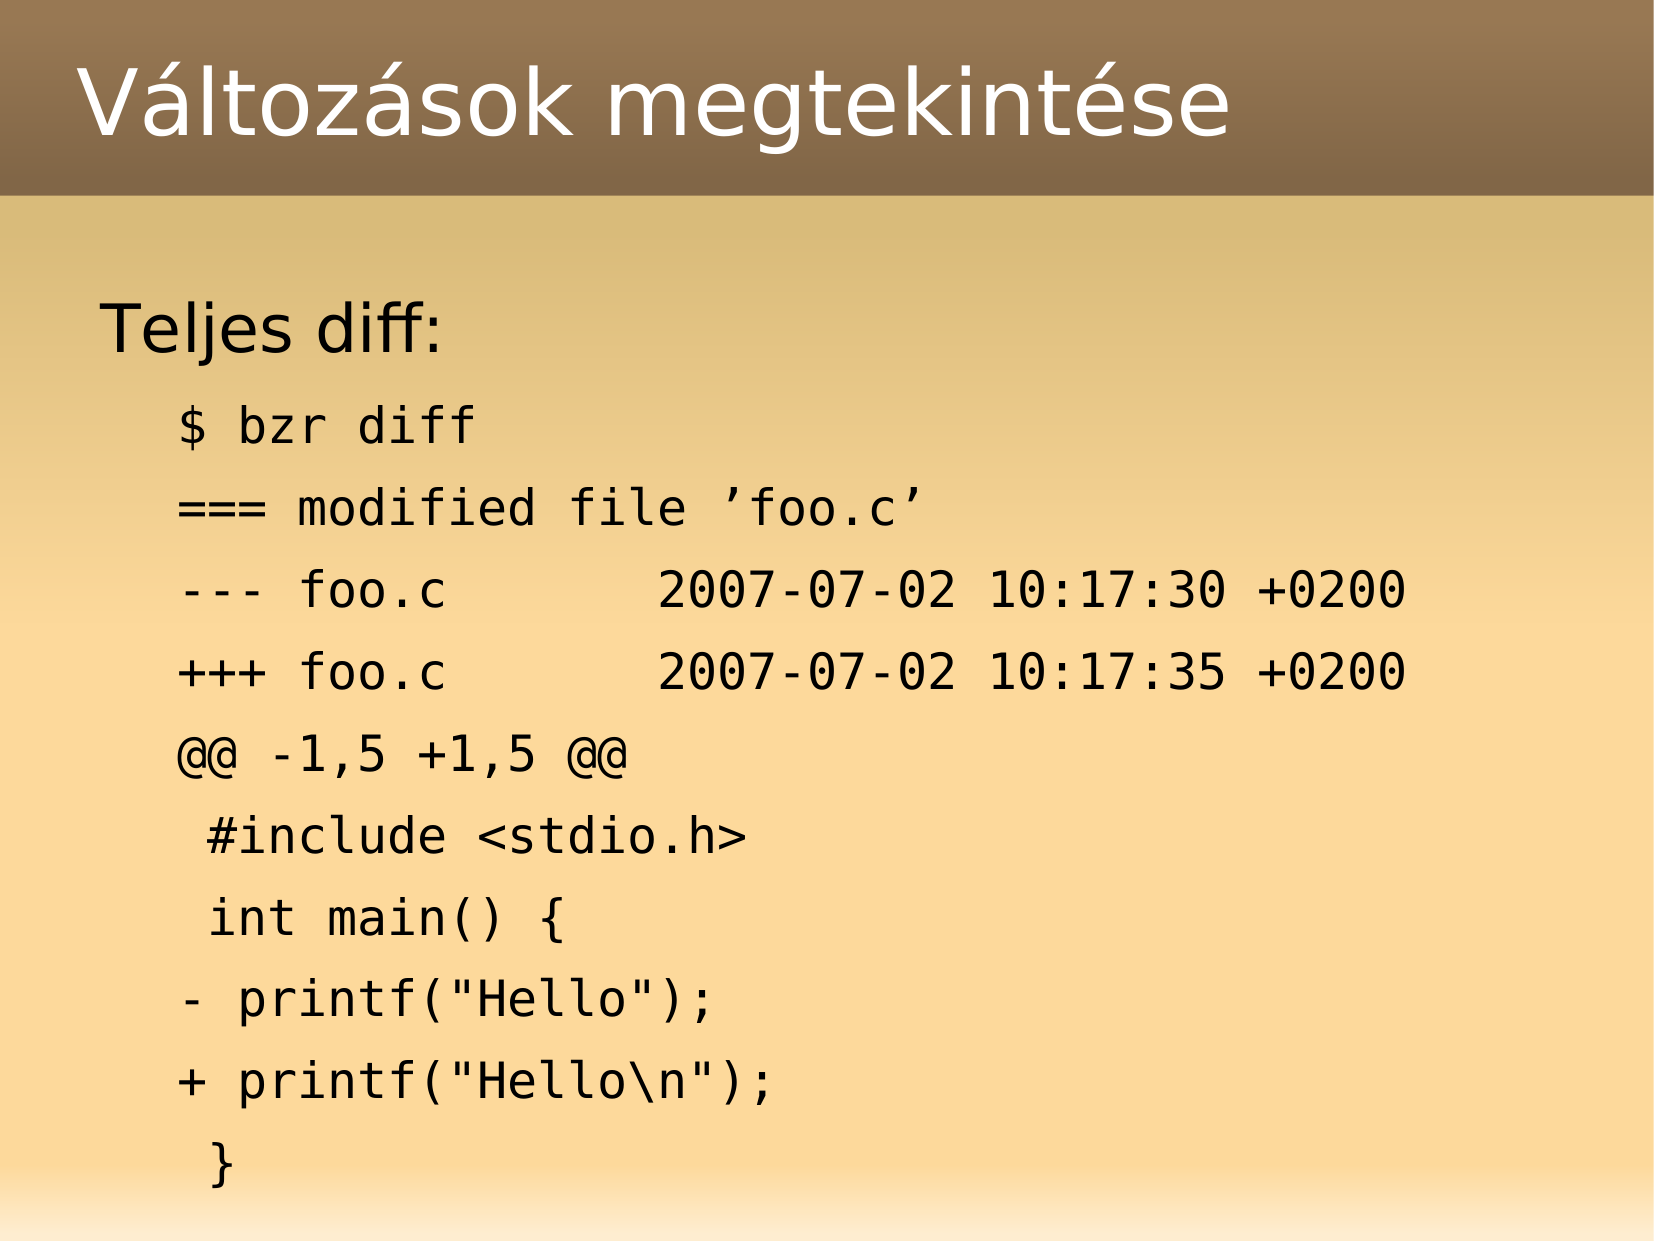

# Változások megtekintése
Teljes diff:
$ bzr diff
=== modified file ’foo.c’
--- foo.c 2007-07-02 10:17:30 +0200
+++ foo.c 2007-07-02 10:17:35 +0200
@@ -1,5 +1,5 @@
 #include <stdio.h>
 int main() {
- printf("Hello");
+ printf("Hello\n");
 }